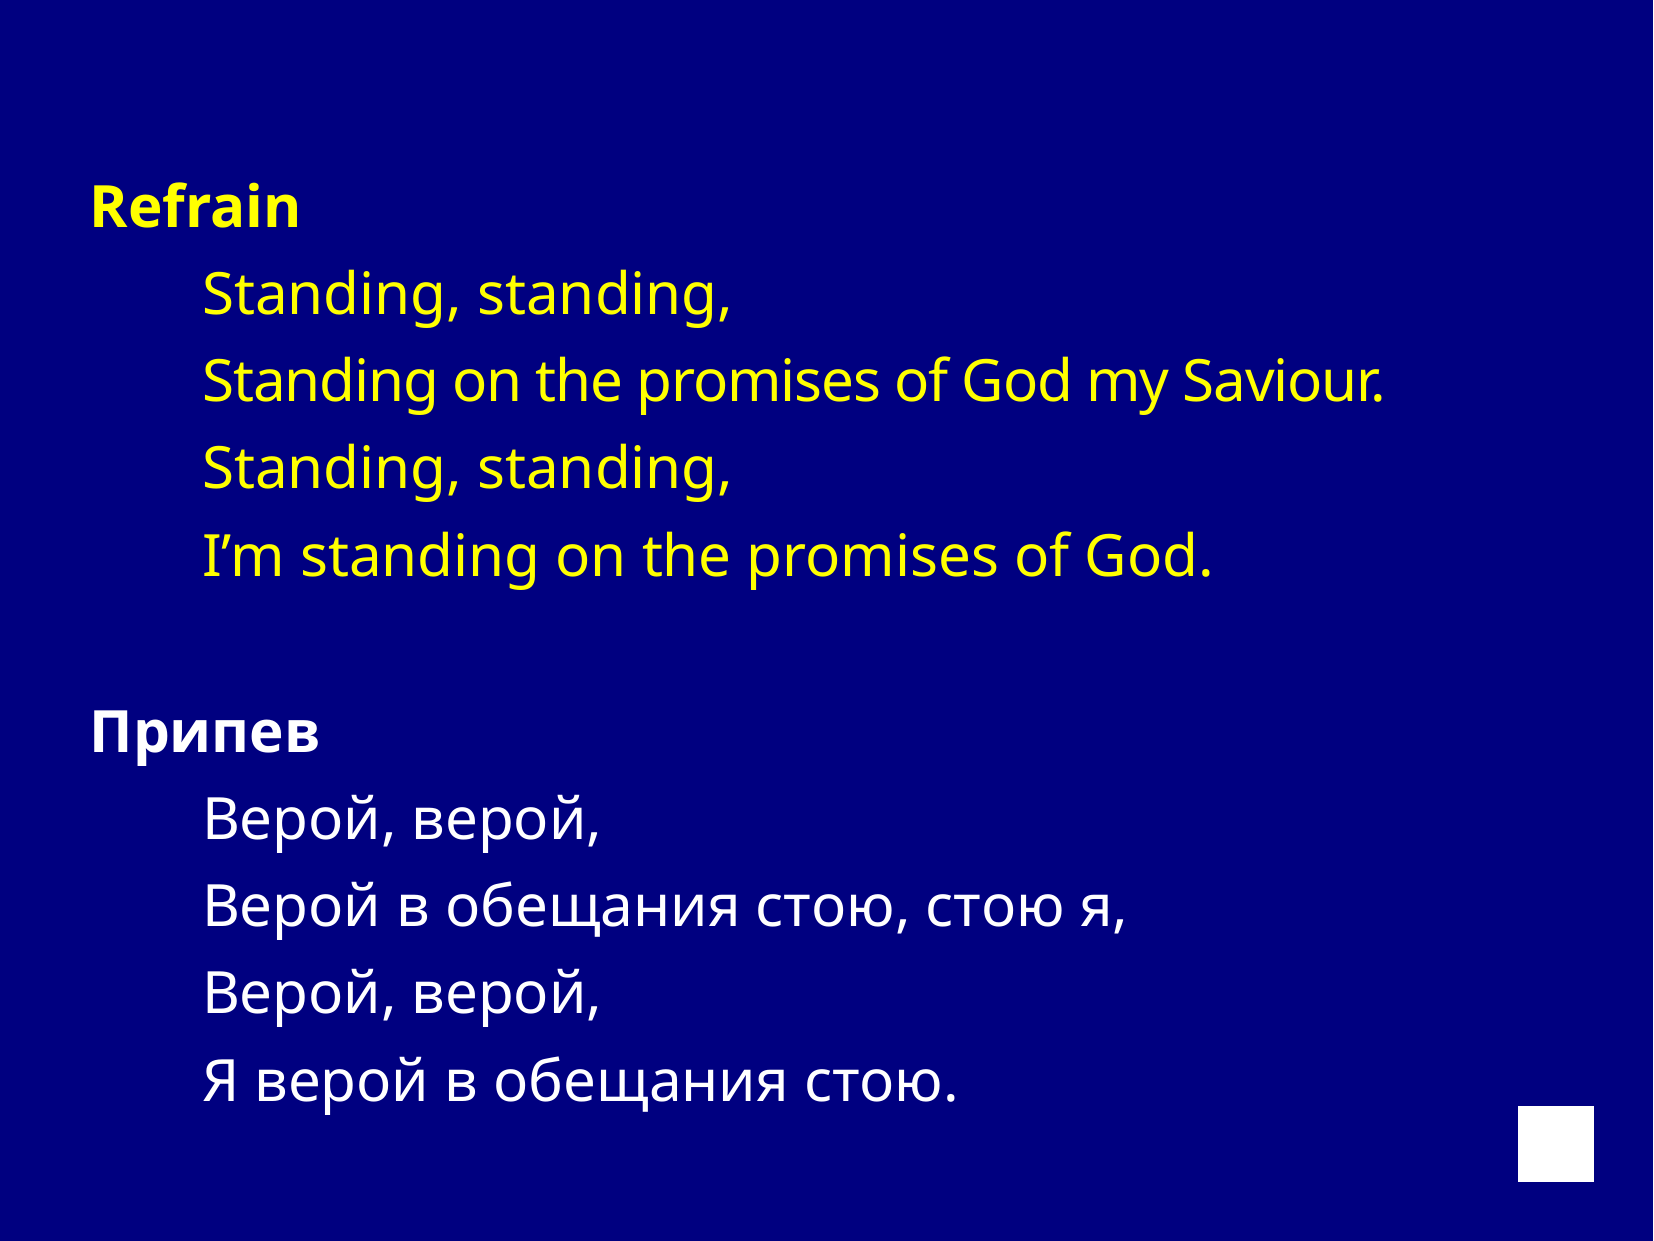

Refrain
	Standing, standing,
	Standing on the promises of God my Saviour.
	Standing, standing,
	I’m standing on the promises of God.
Припев
	Верой, верой,
	Верой в обещания стою, стою я,
	Верой, верой,
	Я верой в обещания стою.